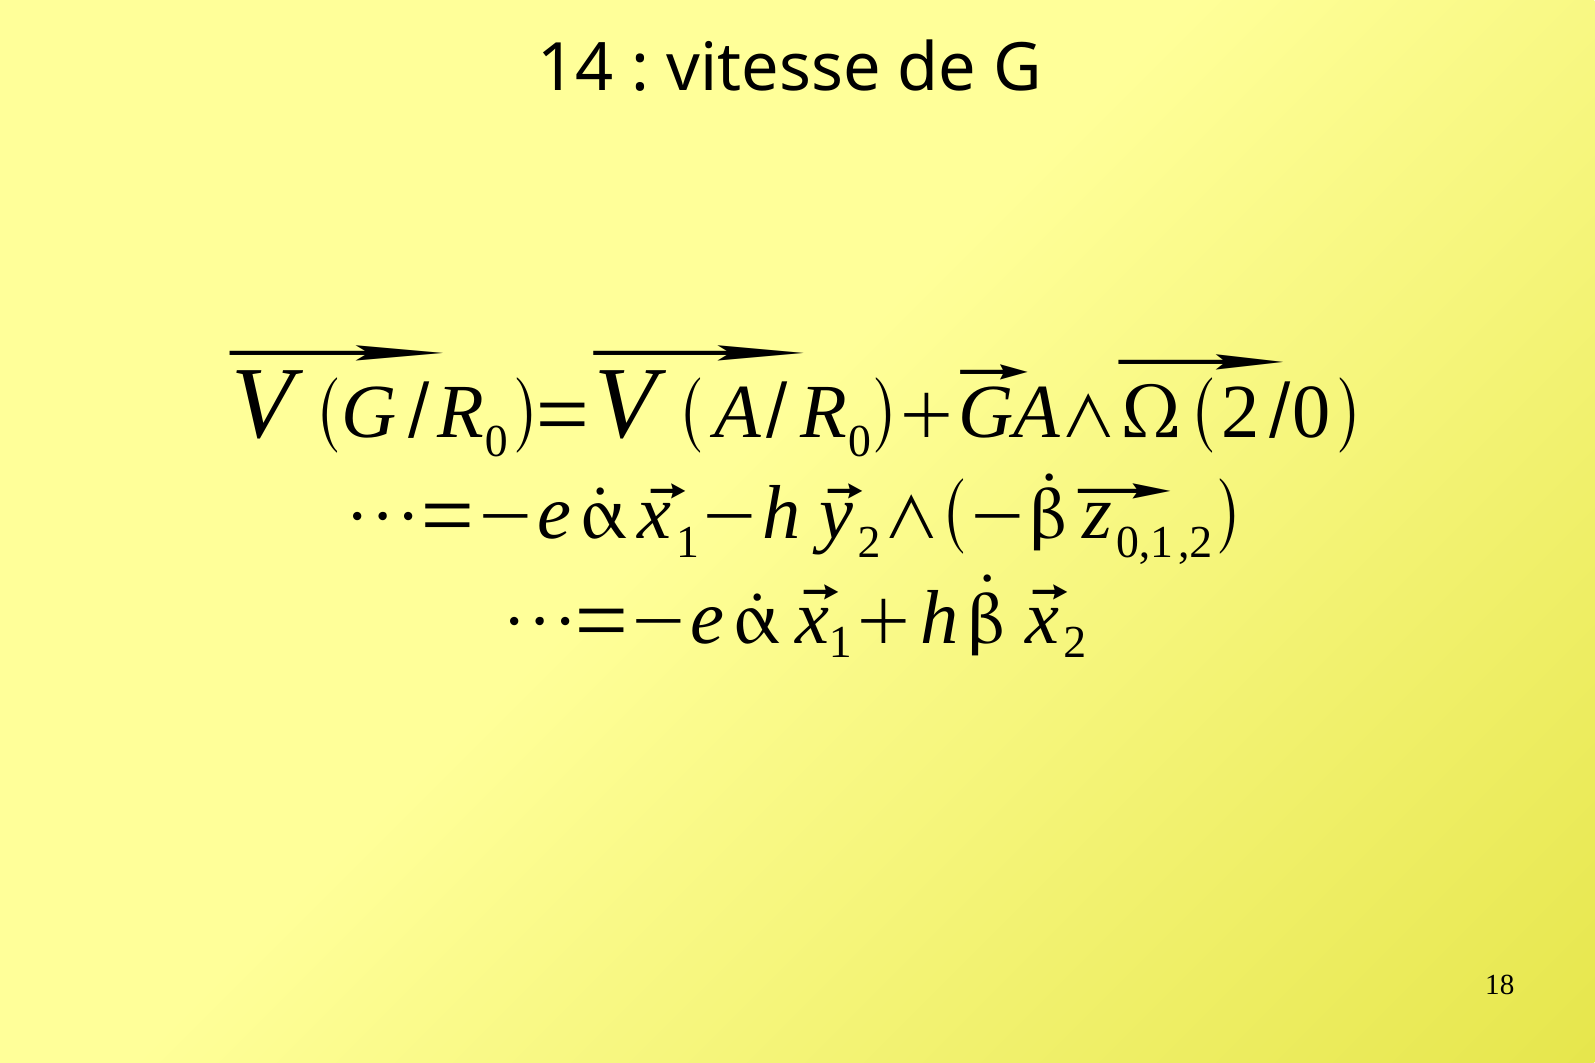

# 14 : vitesse de G
18